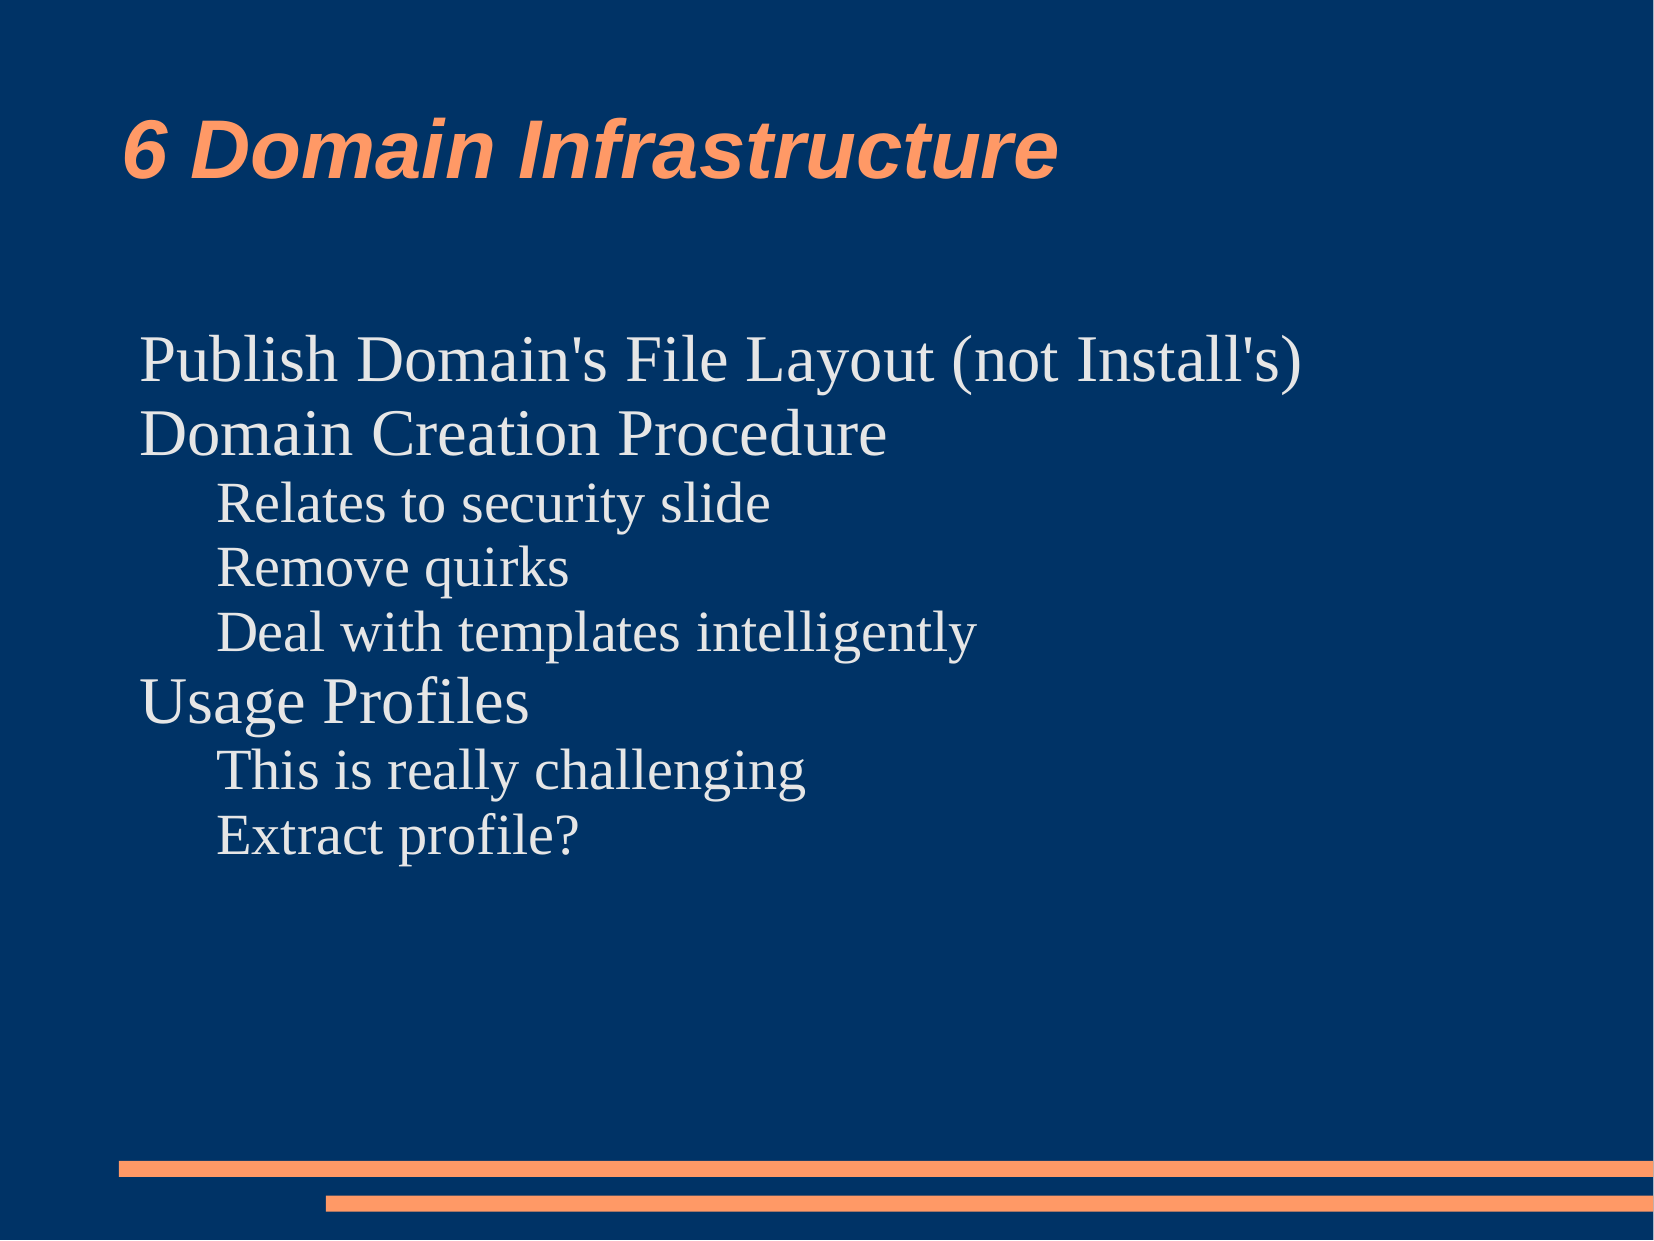

# 6 Domain Infrastructure
Publish Domain's File Layout (not Install's)
Domain Creation Procedure
Relates to security slide
Remove quirks
Deal with templates intelligently
Usage Profiles
This is really challenging
Extract profile?